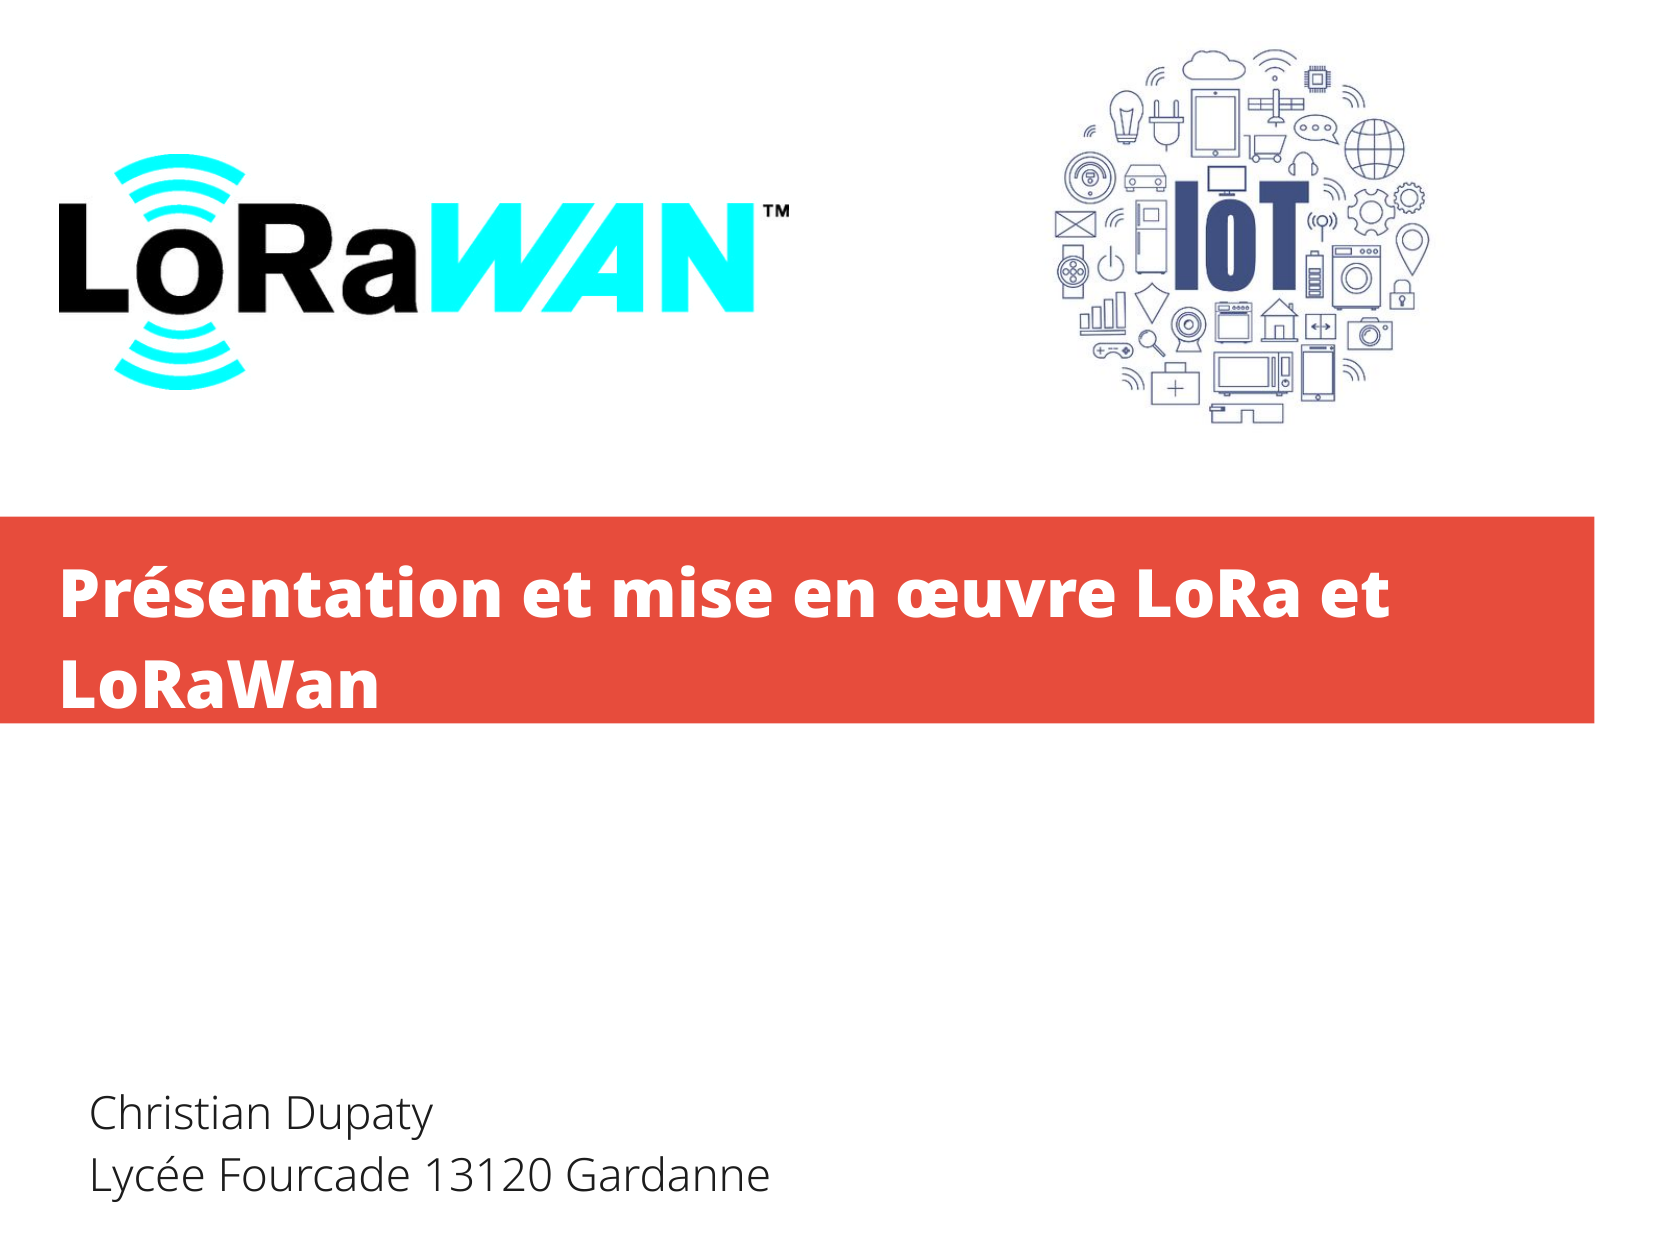

# Présentation et mise en œuvre LoRa et LoRaWan
Christian Dupaty
Lycée Fourcade 13120 Gardanne